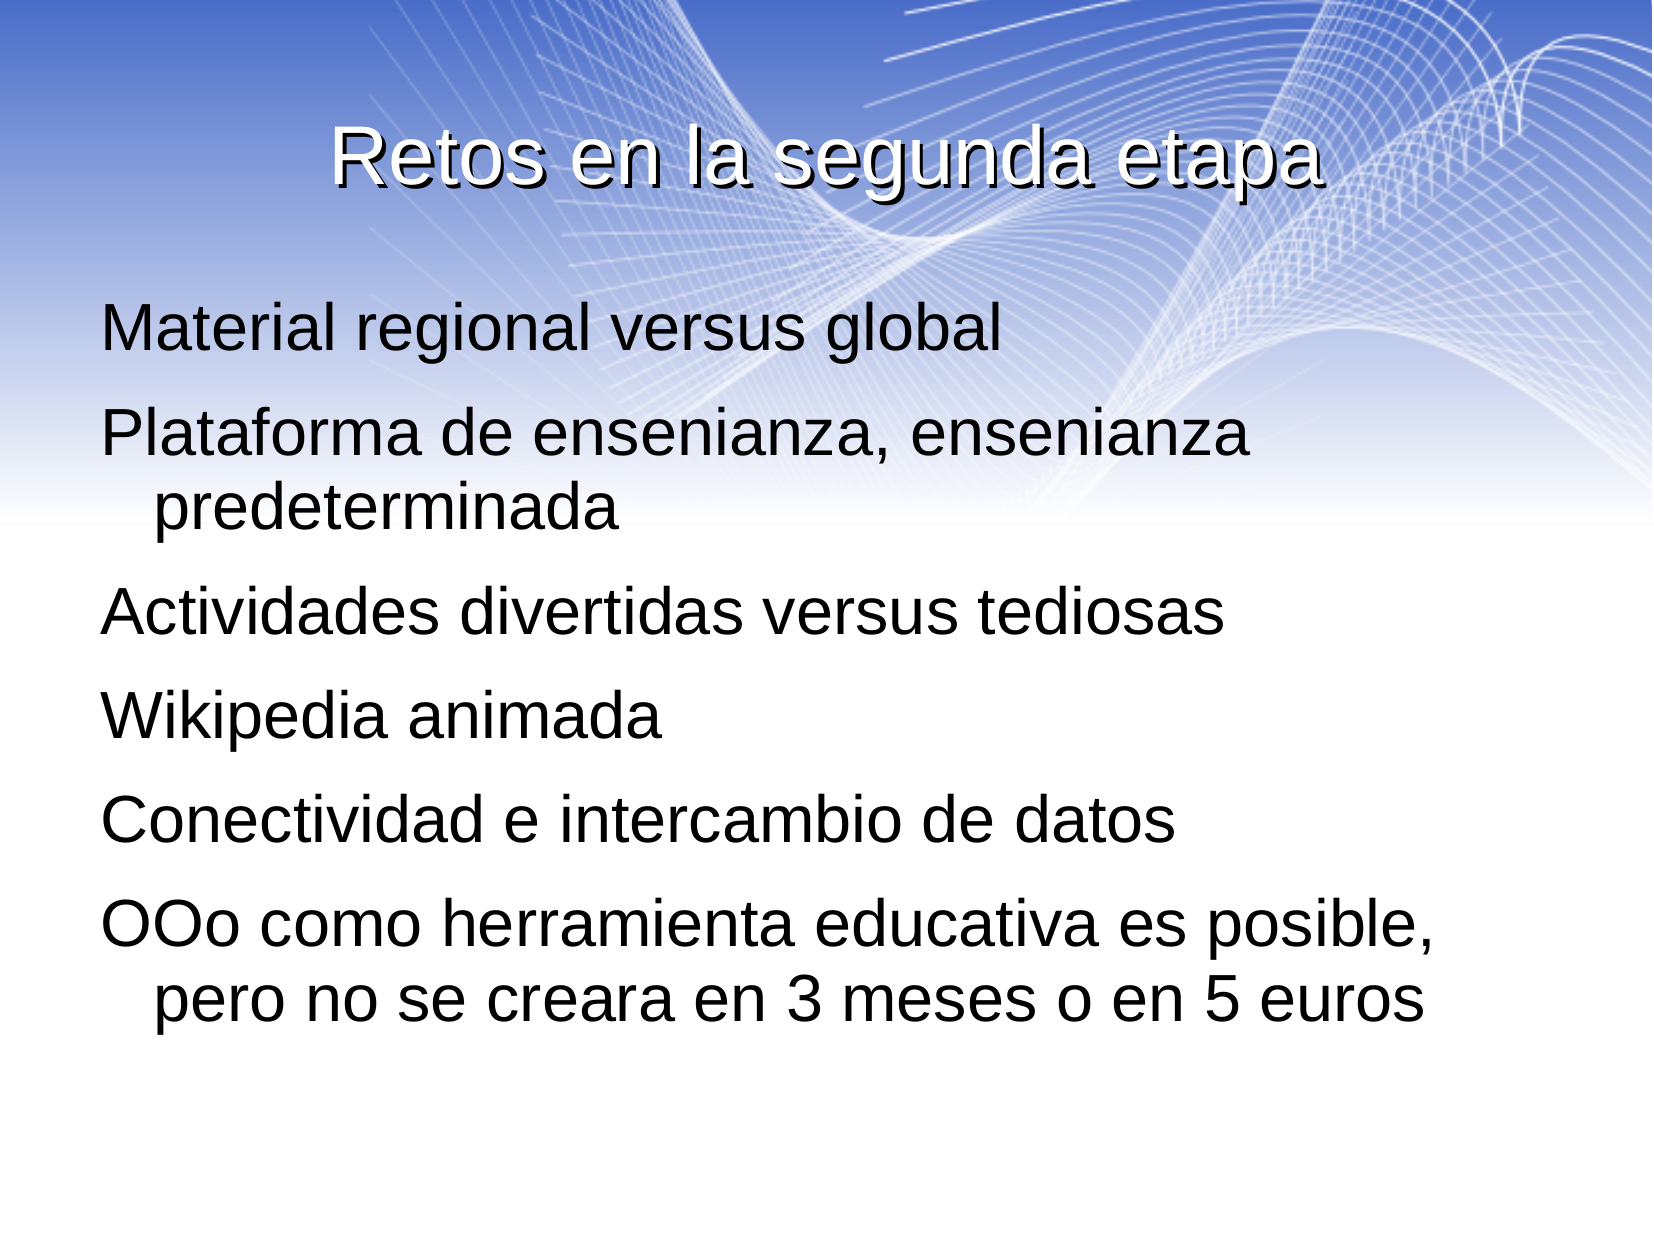

# Retos en la segunda etapa
Material regional versus global
Plataforma de ensenianza, ensenianza predeterminada
Actividades divertidas versus tediosas
Wikipedia animada
Conectividad e intercambio de datos
OOo como herramienta educativa es posible, pero no se creara en 3 meses o en 5 euros